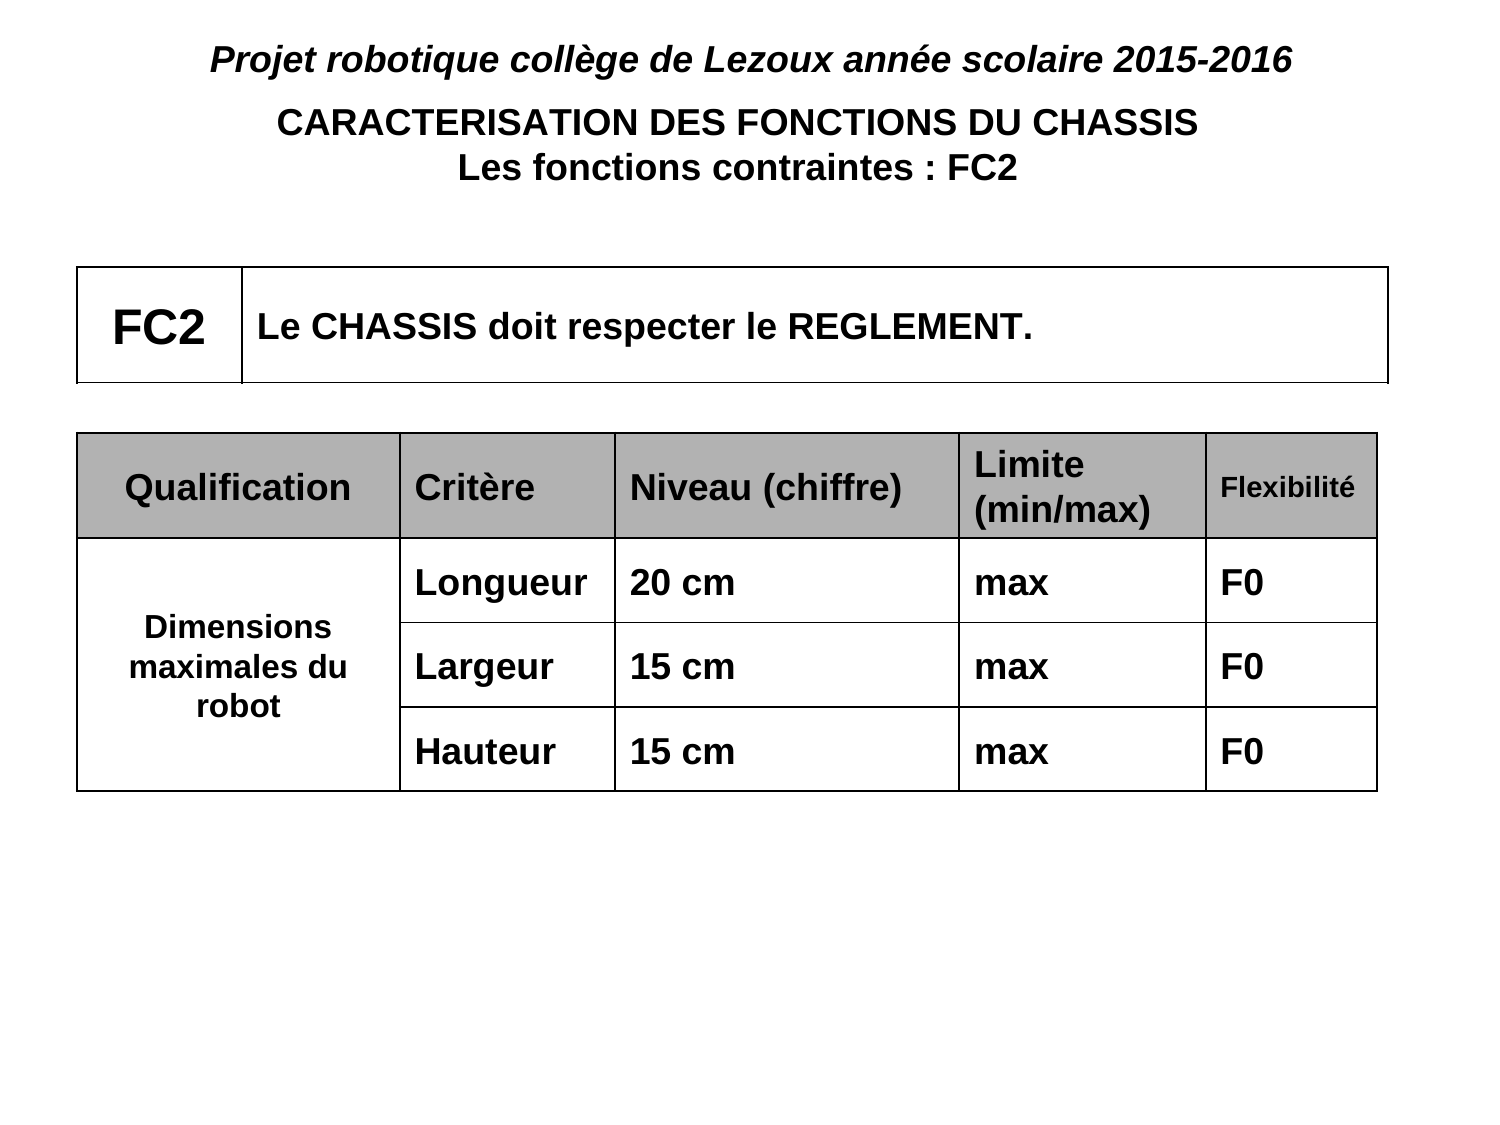

Projet robotique collège de Lezoux année scolaire 2015-2016
# CARACTERISATION DES FONCTIONS DU CHASSIS Les fonctions contraintes : FC2
| FC2 | Le CHASSIS doit respecter le REGLEMENT. |
| --- | --- |
| Qualification | Critère | Niveau (chiffre) | Limite (min/max) | Flexibilité |
| --- | --- | --- | --- | --- |
| Dimensions maximales du robot | Longueur | 20 cm | max | F0 |
| | Largeur | 15 cm | max | F0 |
| | Hauteur | 15 cm | max | F0 |